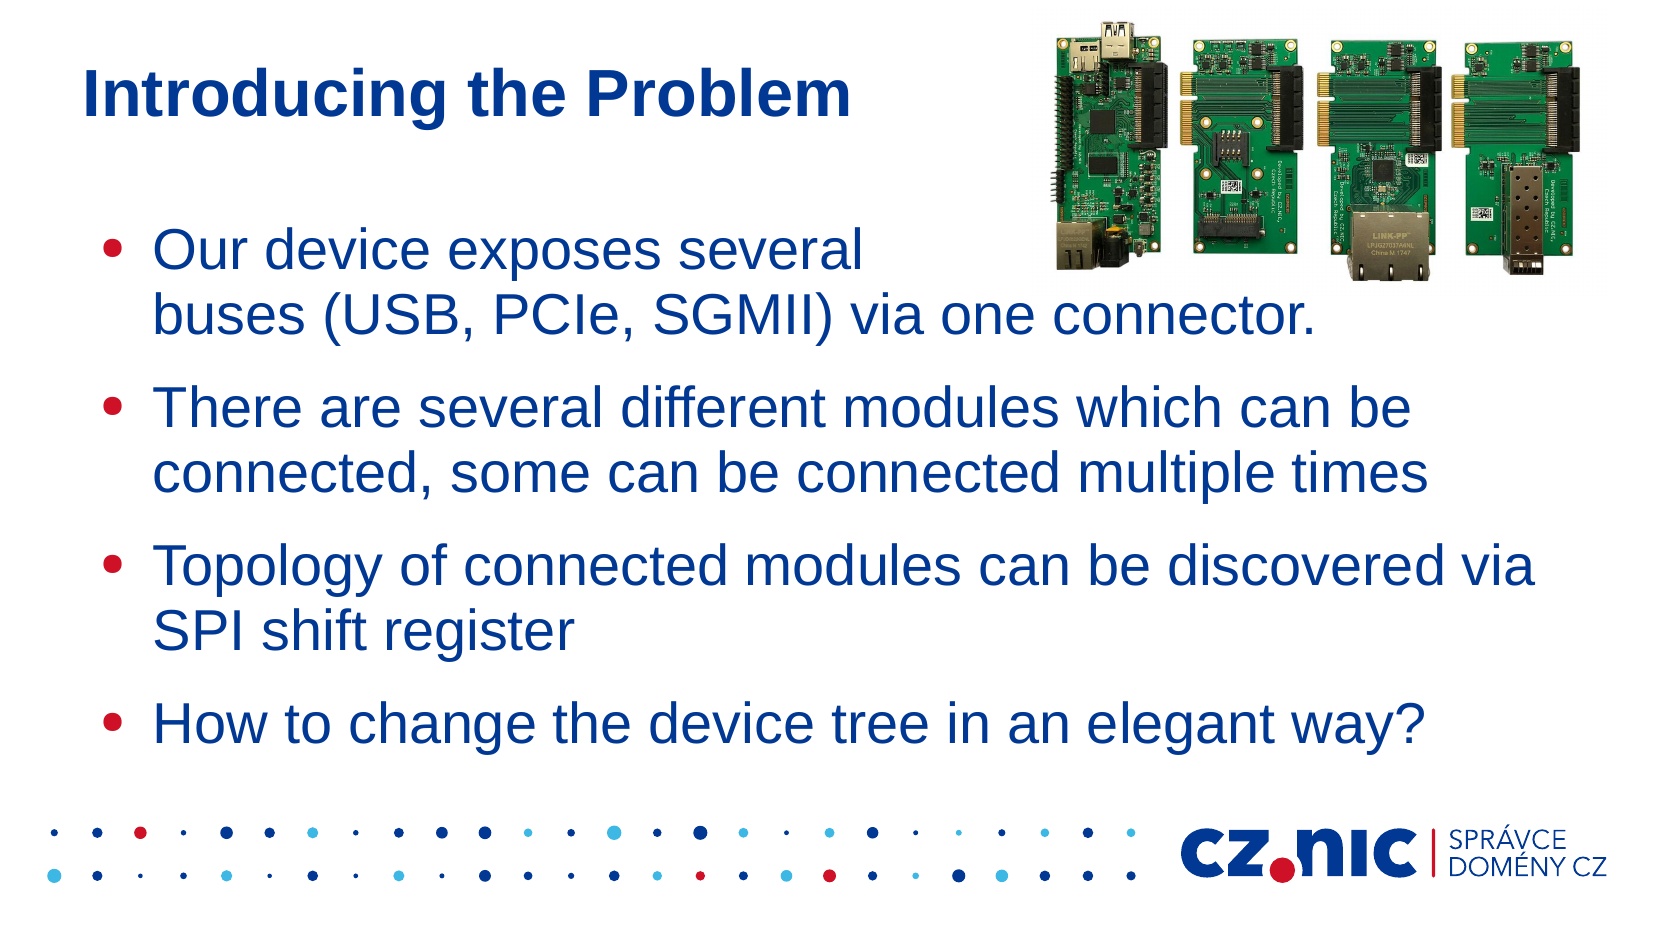

# Introducing the Problem
Our device exposes several
buses (USB, PCIe, SGMII) via one connector.
There are several different modules which can be connected, some can be connected multiple times
Topology of connected modules can be discovered via SPI shift register
How to change the device tree in an elegant way?